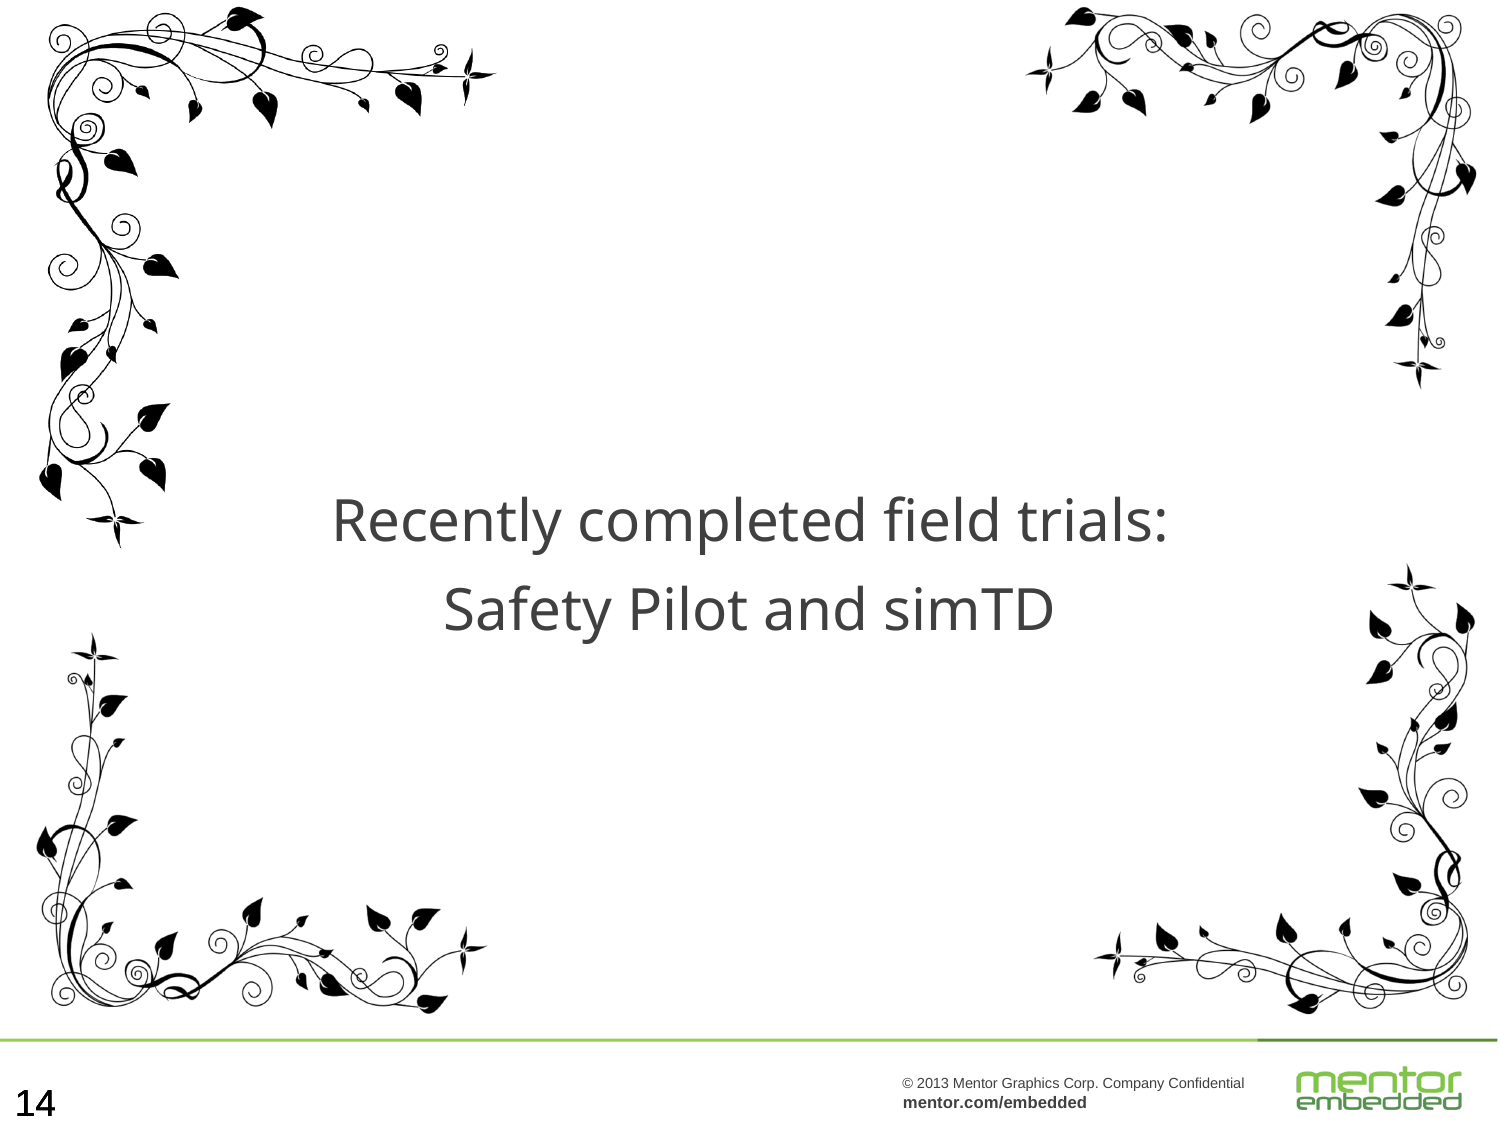

# Recently completed field trials:
Safety Pilot and simTD